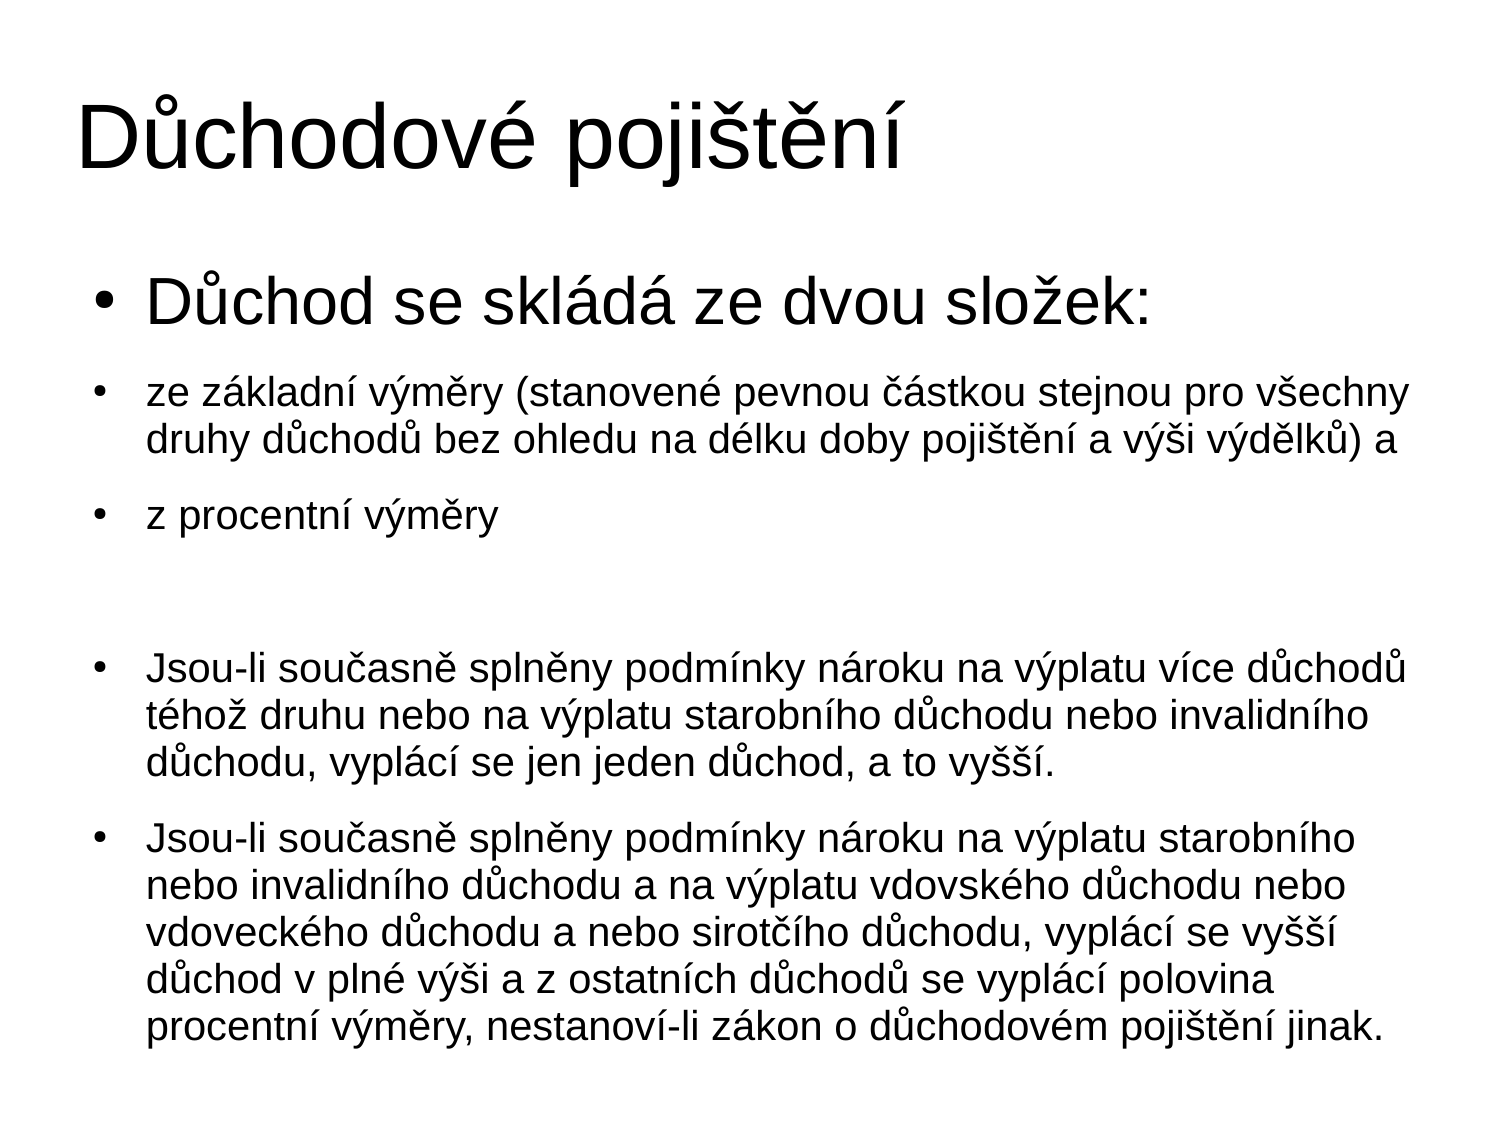

# Důchodové pojištění
Důchod se skládá ze dvou složek:
ze základní výměry (stanovené pevnou částkou stejnou pro všechny druhy důchodů bez ohledu na délku doby pojištění a výši výdělků) a
z procentní výměry
Jsou-li současně splněny podmínky nároku na výplatu více důchodů téhož druhu nebo na výplatu starobního důchodu nebo invalidního důchodu, vyplácí se jen jeden důchod, a to vyšší.
Jsou-li současně splněny podmínky nároku na výplatu starobního nebo invalidního důchodu a na výplatu vdovského důchodu nebo vdoveckého důchodu a nebo sirotčího důchodu, vyplácí se vyšší důchod v plné výši a z ostatních důchodů se vyplácí polovina procentní výměry, nestanoví-li zákon o důchodovém pojištění jinak.